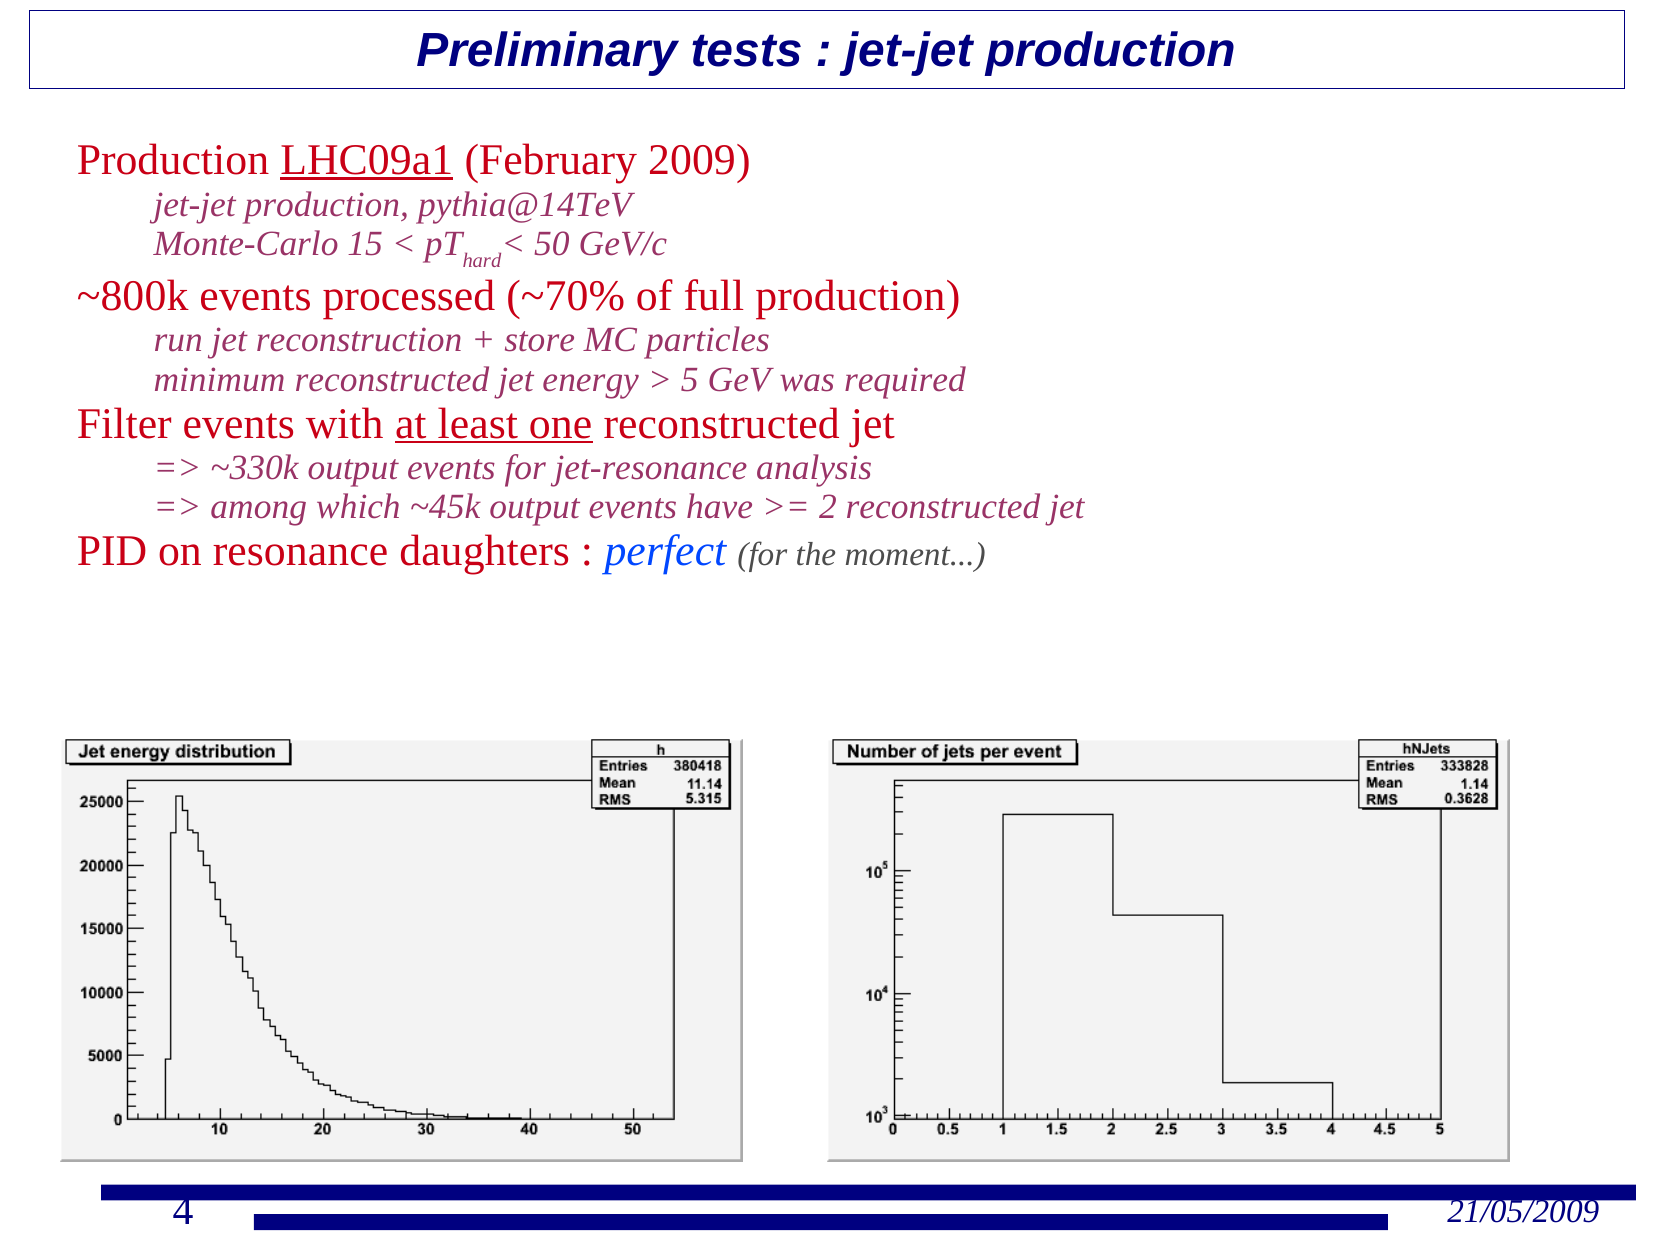

# Preliminary tests : jet-jet production
Production LHC09a1 (February 2009)
jet-jet production, pythia@14TeV
Monte-Carlo 15 < pThard< 50 GeV/c
~800k events processed (~70% of full production)
run jet reconstruction + store MC particles
minimum reconstructed jet energy > 5 GeV was required
Filter events with at least one reconstructed jet
=> ~330k output events for jet-resonance analysis
=> among which ~45k output events have >= 2 reconstructed jet
PID on resonance daughters : perfect (for the moment...)
4